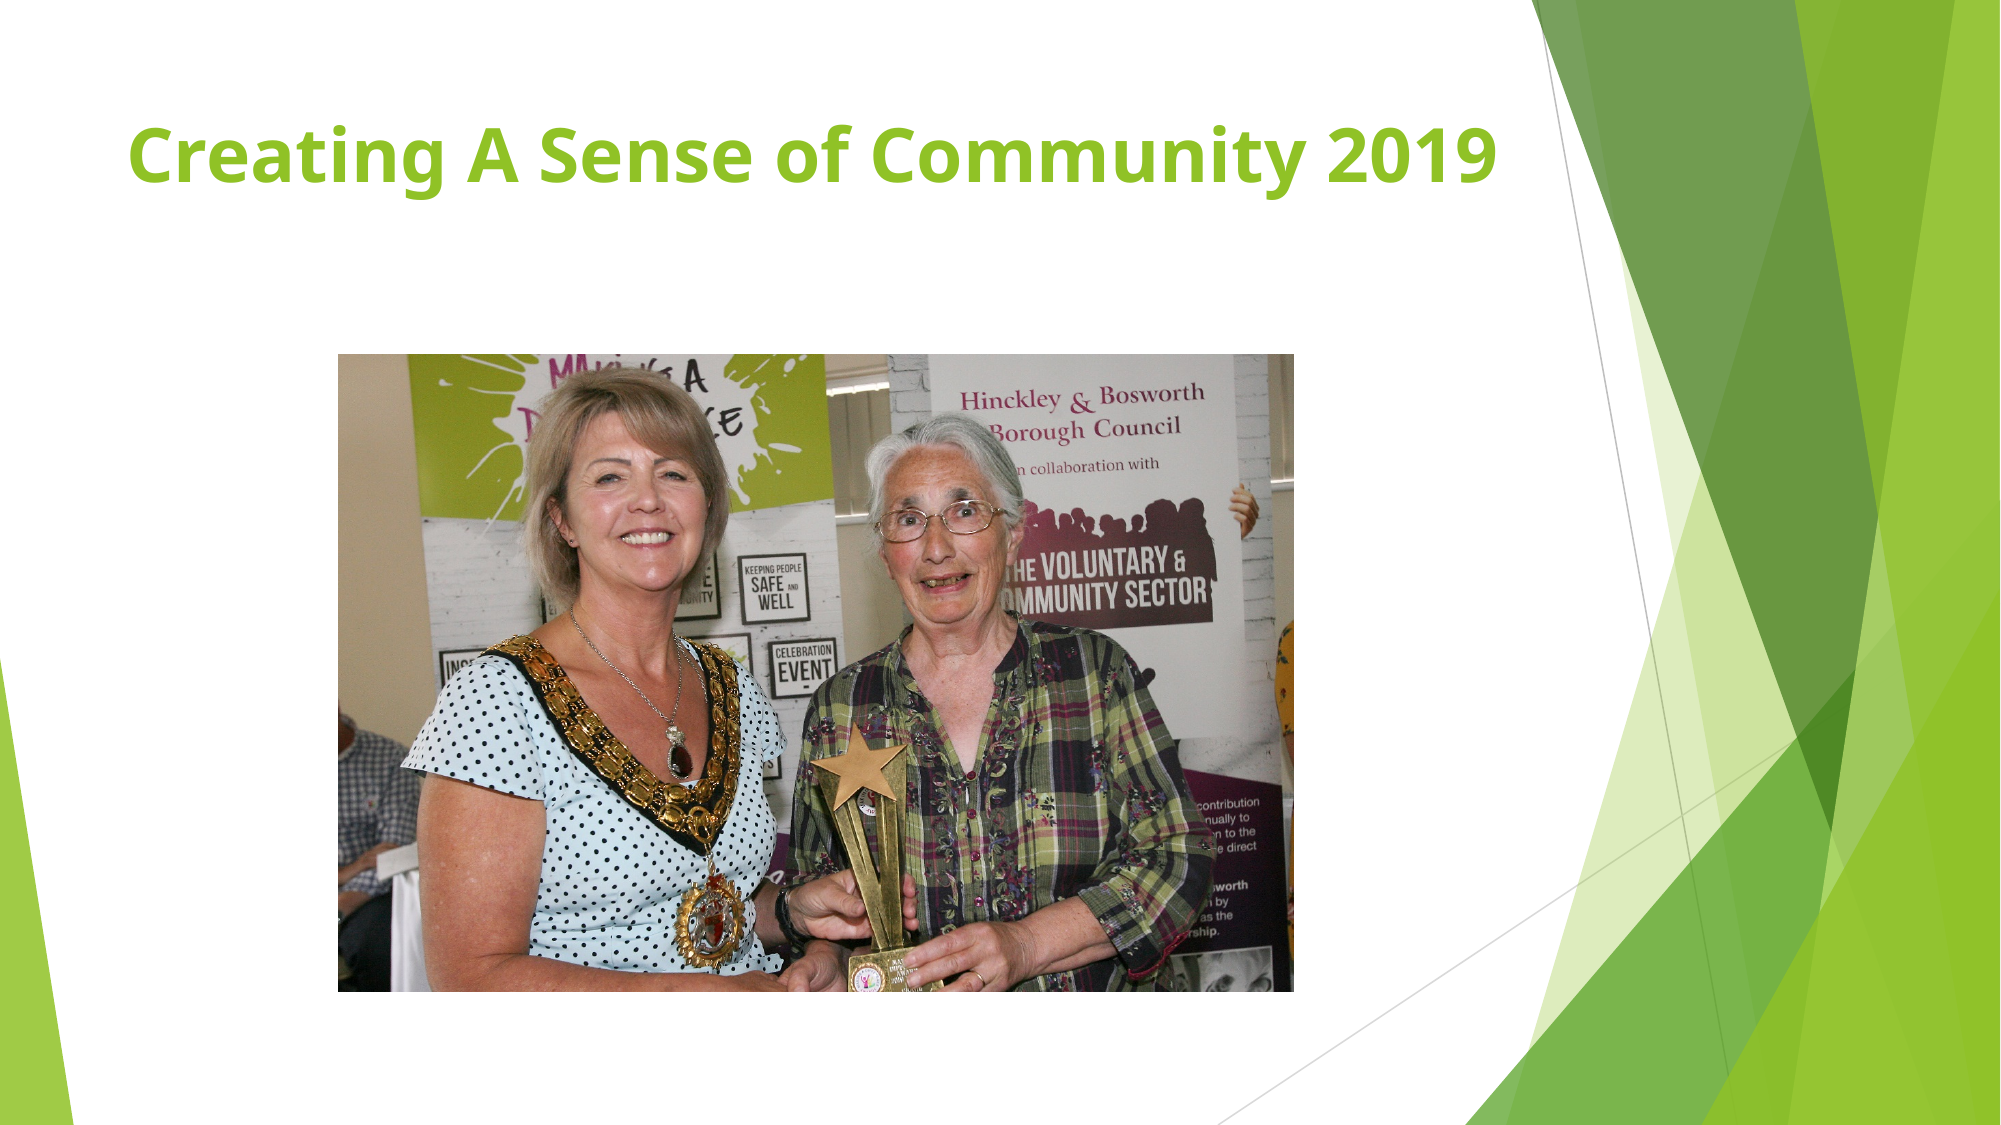

# Creating A Sense of Community 2019